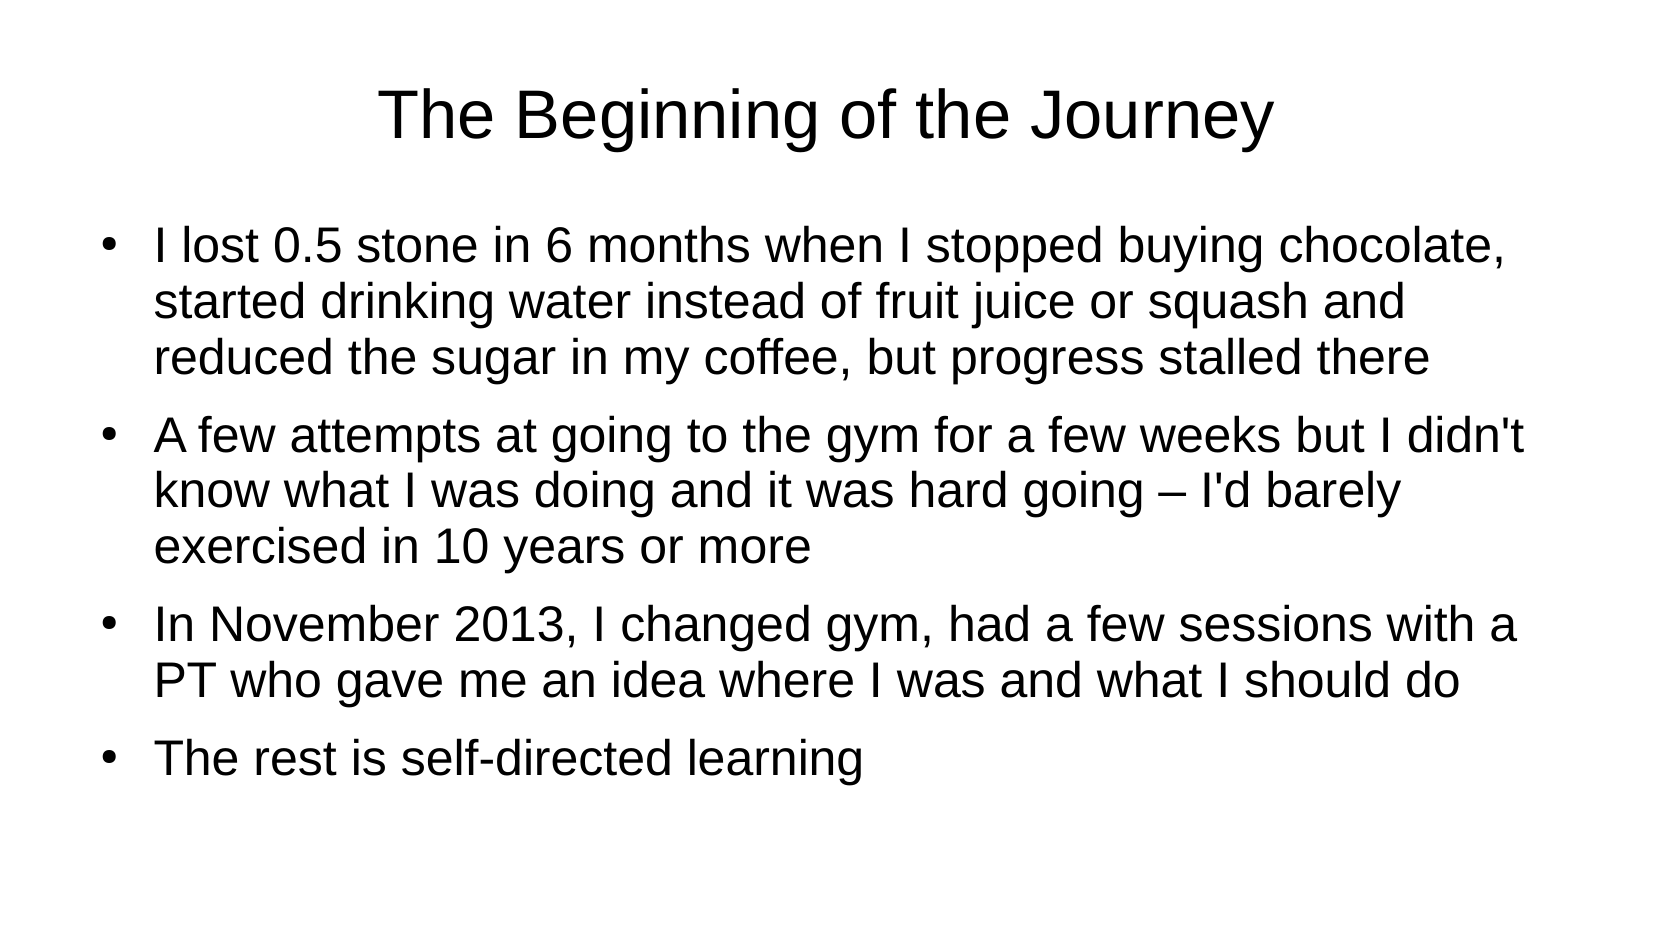

# The Beginning of the Journey
I lost 0.5 stone in 6 months when I stopped buying chocolate, started drinking water instead of fruit juice or squash and reduced the sugar in my coffee, but progress stalled there
A few attempts at going to the gym for a few weeks but I didn't know what I was doing and it was hard going – I'd barely exercised in 10 years or more
In November 2013, I changed gym, had a few sessions with a PT who gave me an idea where I was and what I should do
The rest is self-directed learning